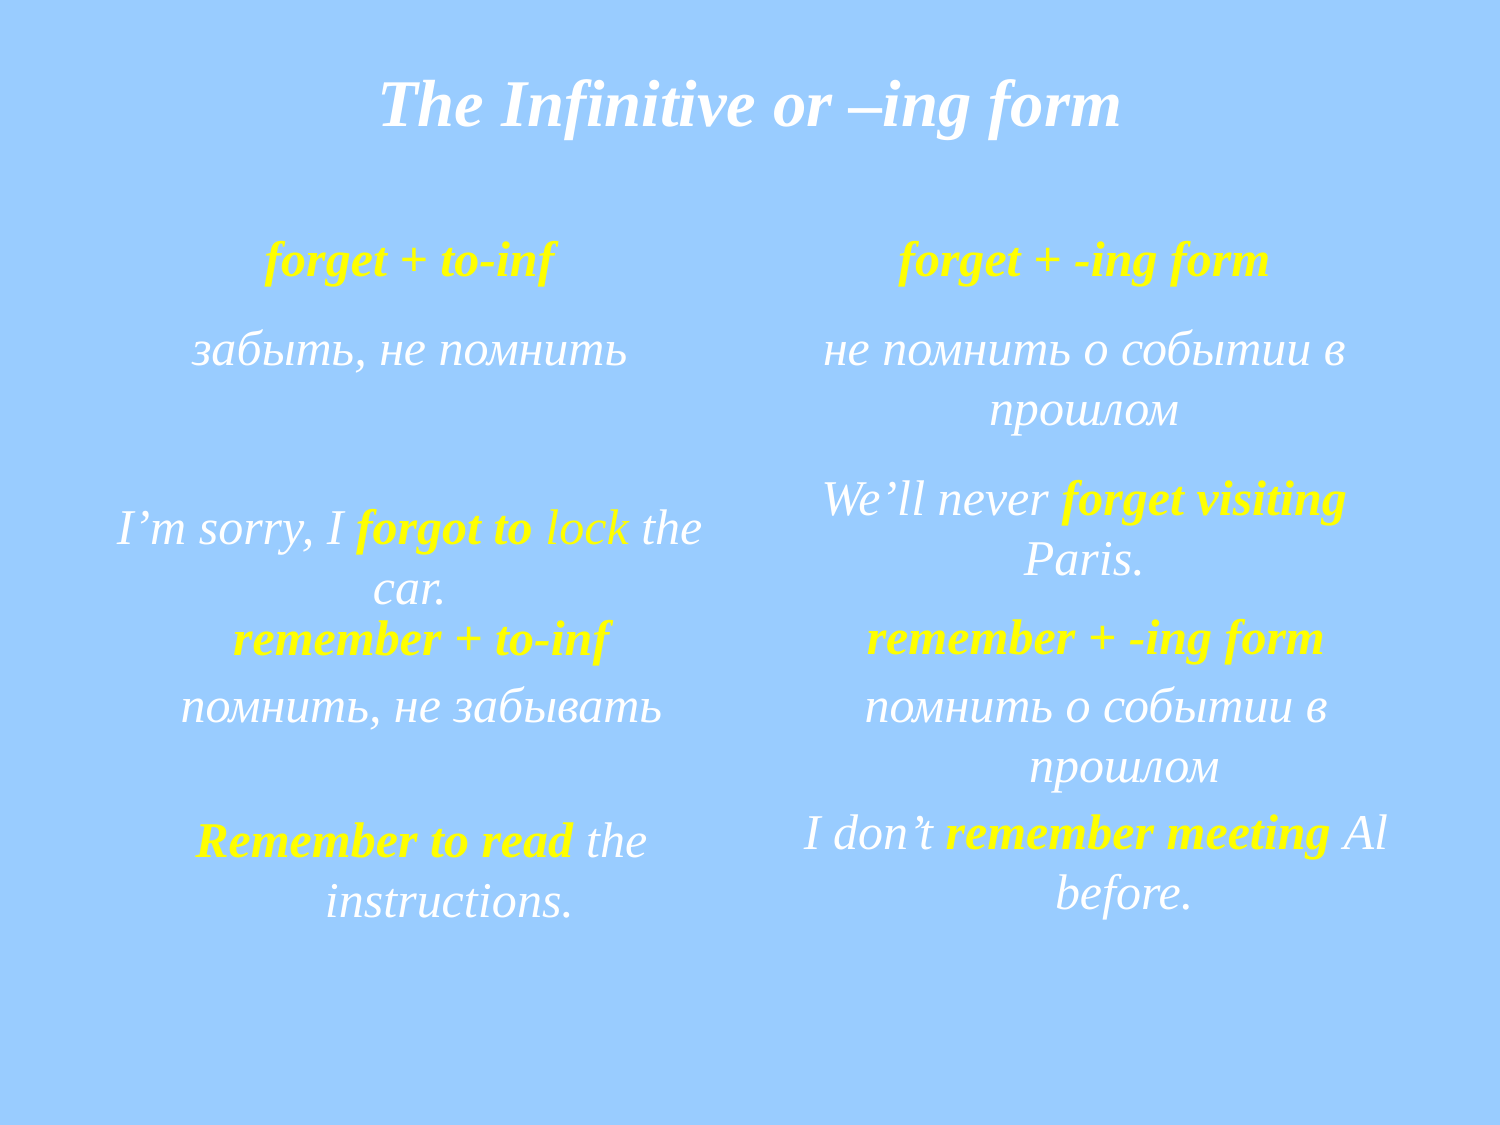

# The Infinitive or –ing form
forget + to-inf
забыть, не помнить
I’m sorry, I forgot to lock the car.
forget + -ing form
не помнить о событии в прошлом
We’ll never forget visiting Paris.
remember + to-inf
помнить, не забывать
Remember to read the instructions.
remember + -ing form
помнить о событии в прошлом
I don’t remember meeting Al before.